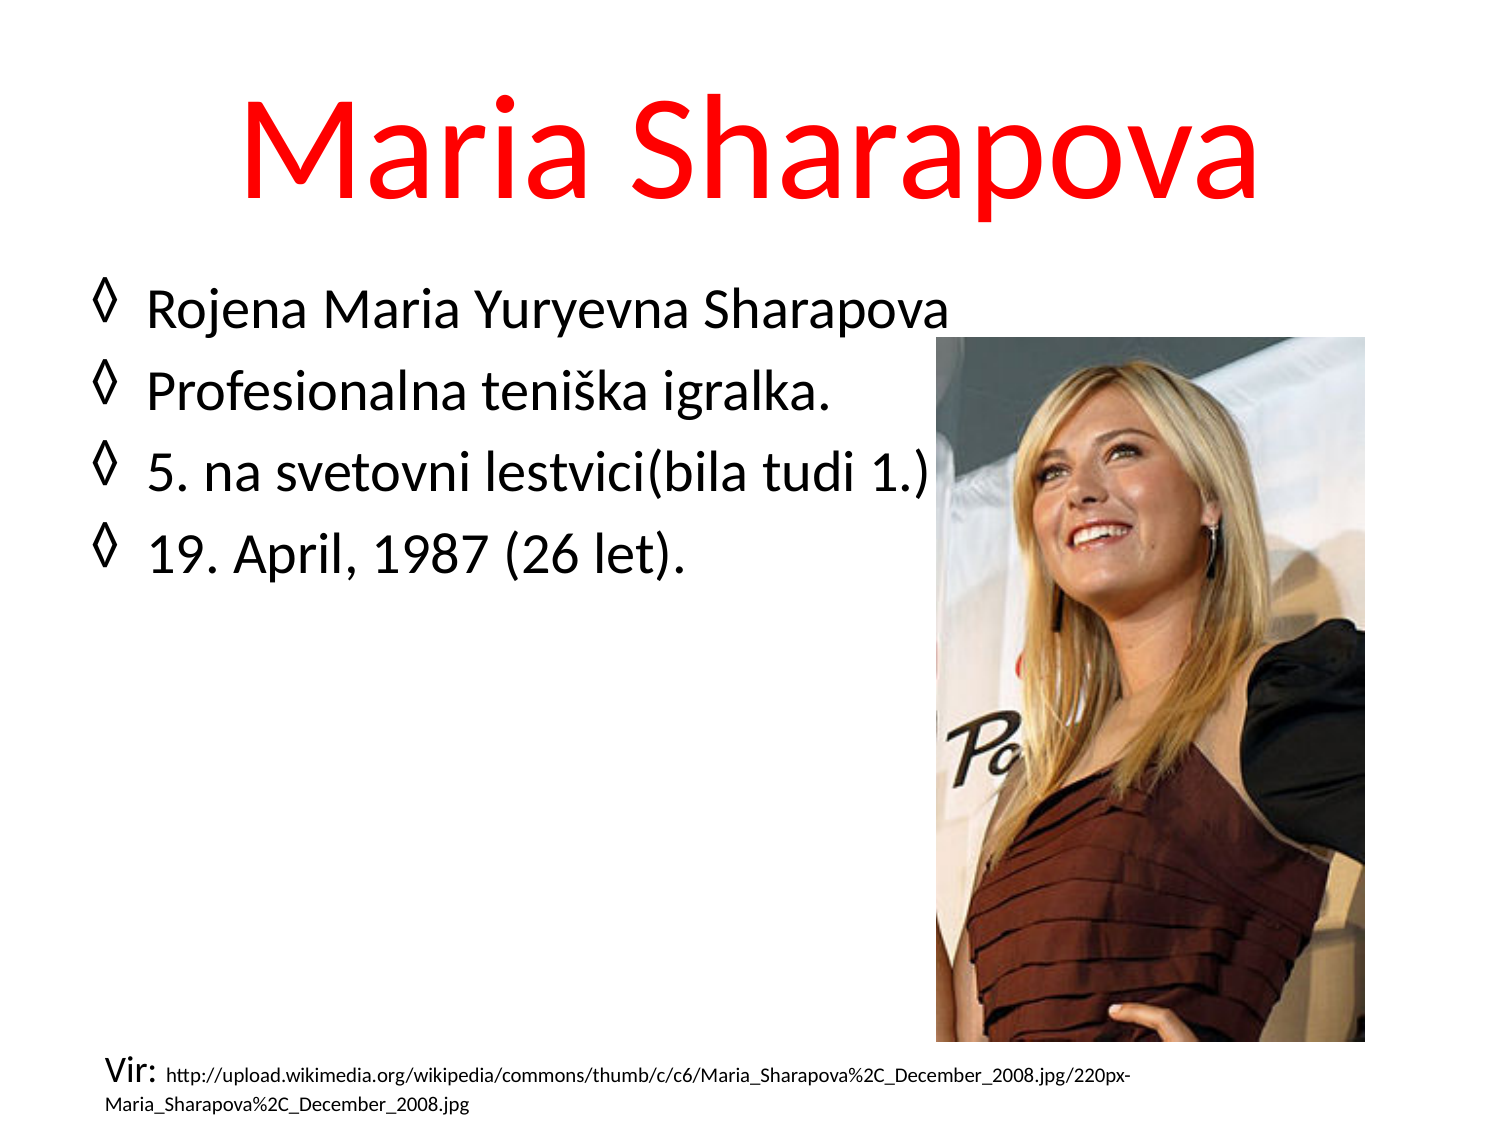

# Maria Sharapova
Rojena Maria Yuryevna Sharapova
Profesionalna teniška igralka.
5. na svetovni lestvici(bila tudi 1.)
19. April, 1987 (26 let).
Vir: http://upload.wikimedia.org/wikipedia/commons/thumb/c/c6/Maria_Sharapova%2C_December_2008.jpg/220px-Maria_Sharapova%2C_December_2008.jpg